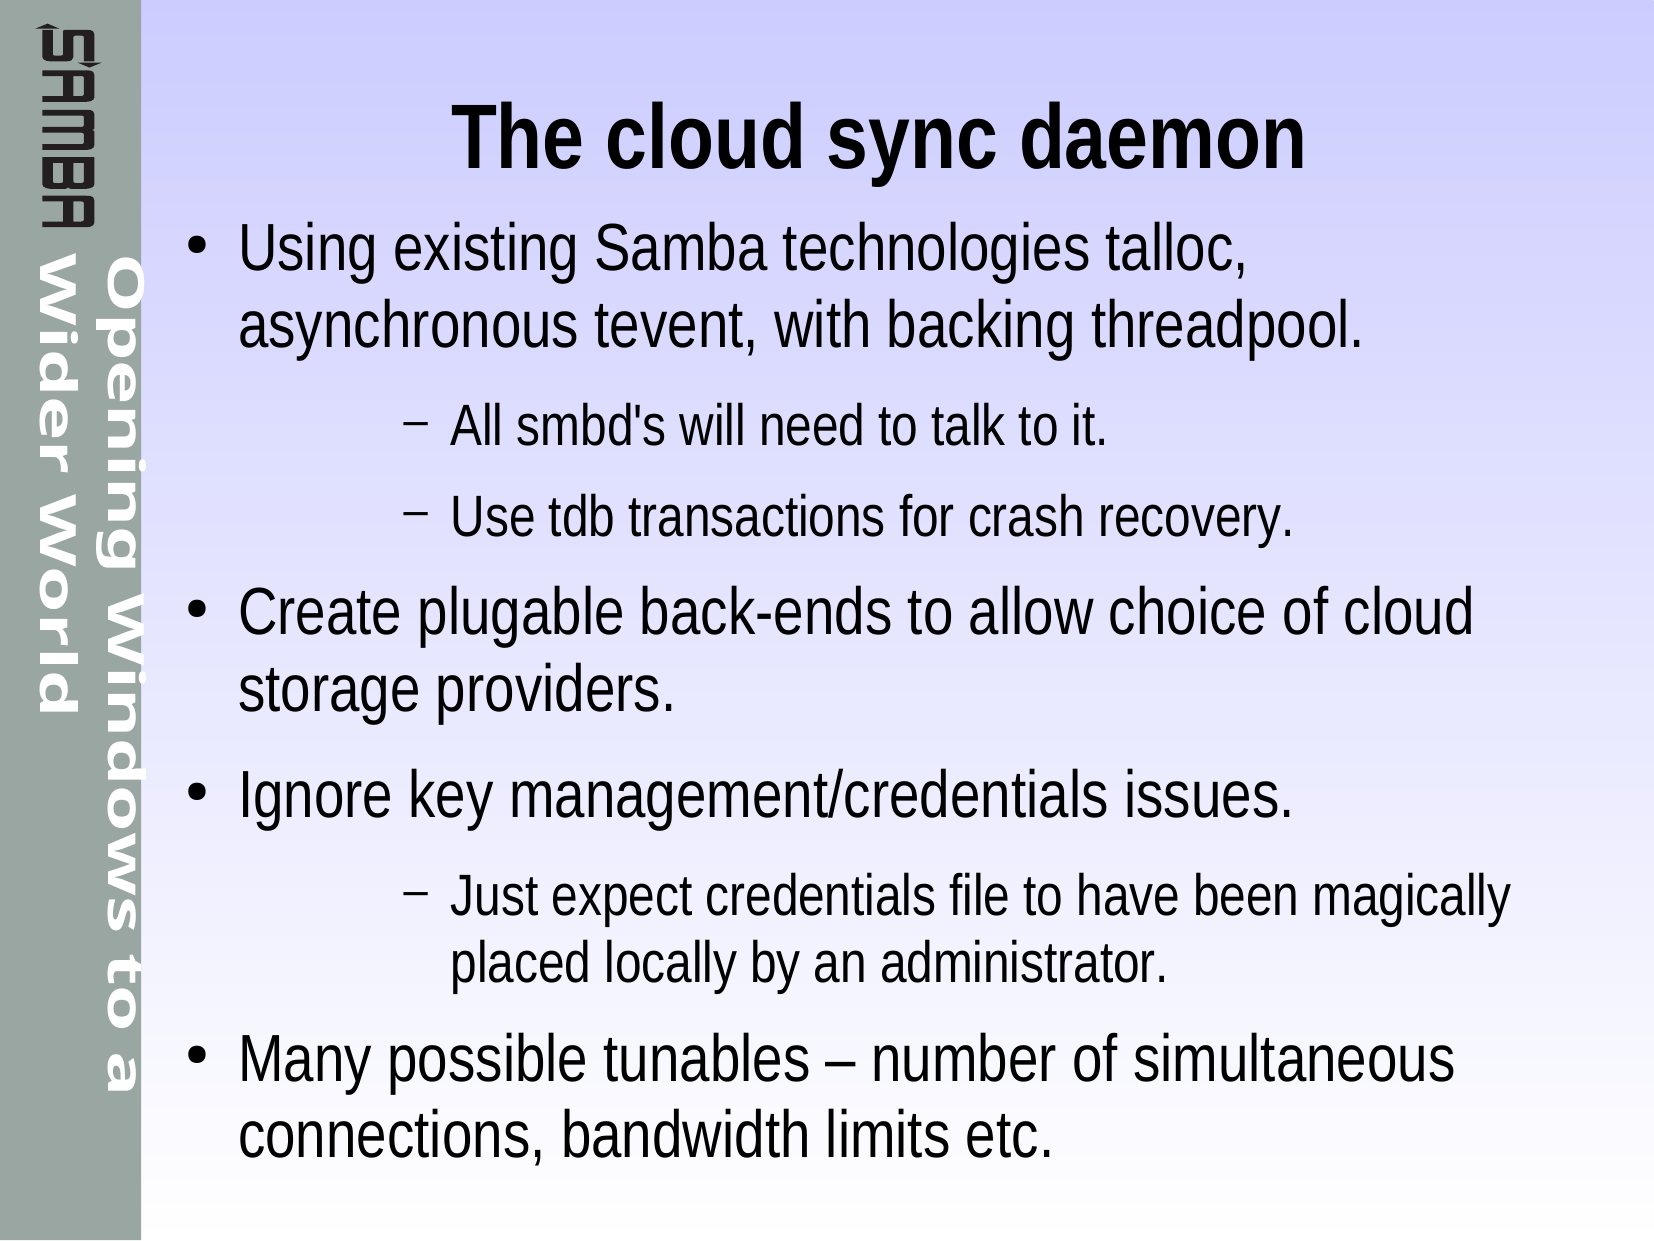

# The cloud sync daemon
Using existing Samba technologies talloc, asynchronous tevent, with backing threadpool.
All smbd's will need to talk to it.
Use tdb transactions for crash recovery.
Create plugable back-ends to allow choice of cloud storage providers.
Ignore key management/credentials issues.
Just expect credentials file to have been magically placed locally by an administrator.
Many possible tunables – number of simultaneous connections, bandwidth limits etc.